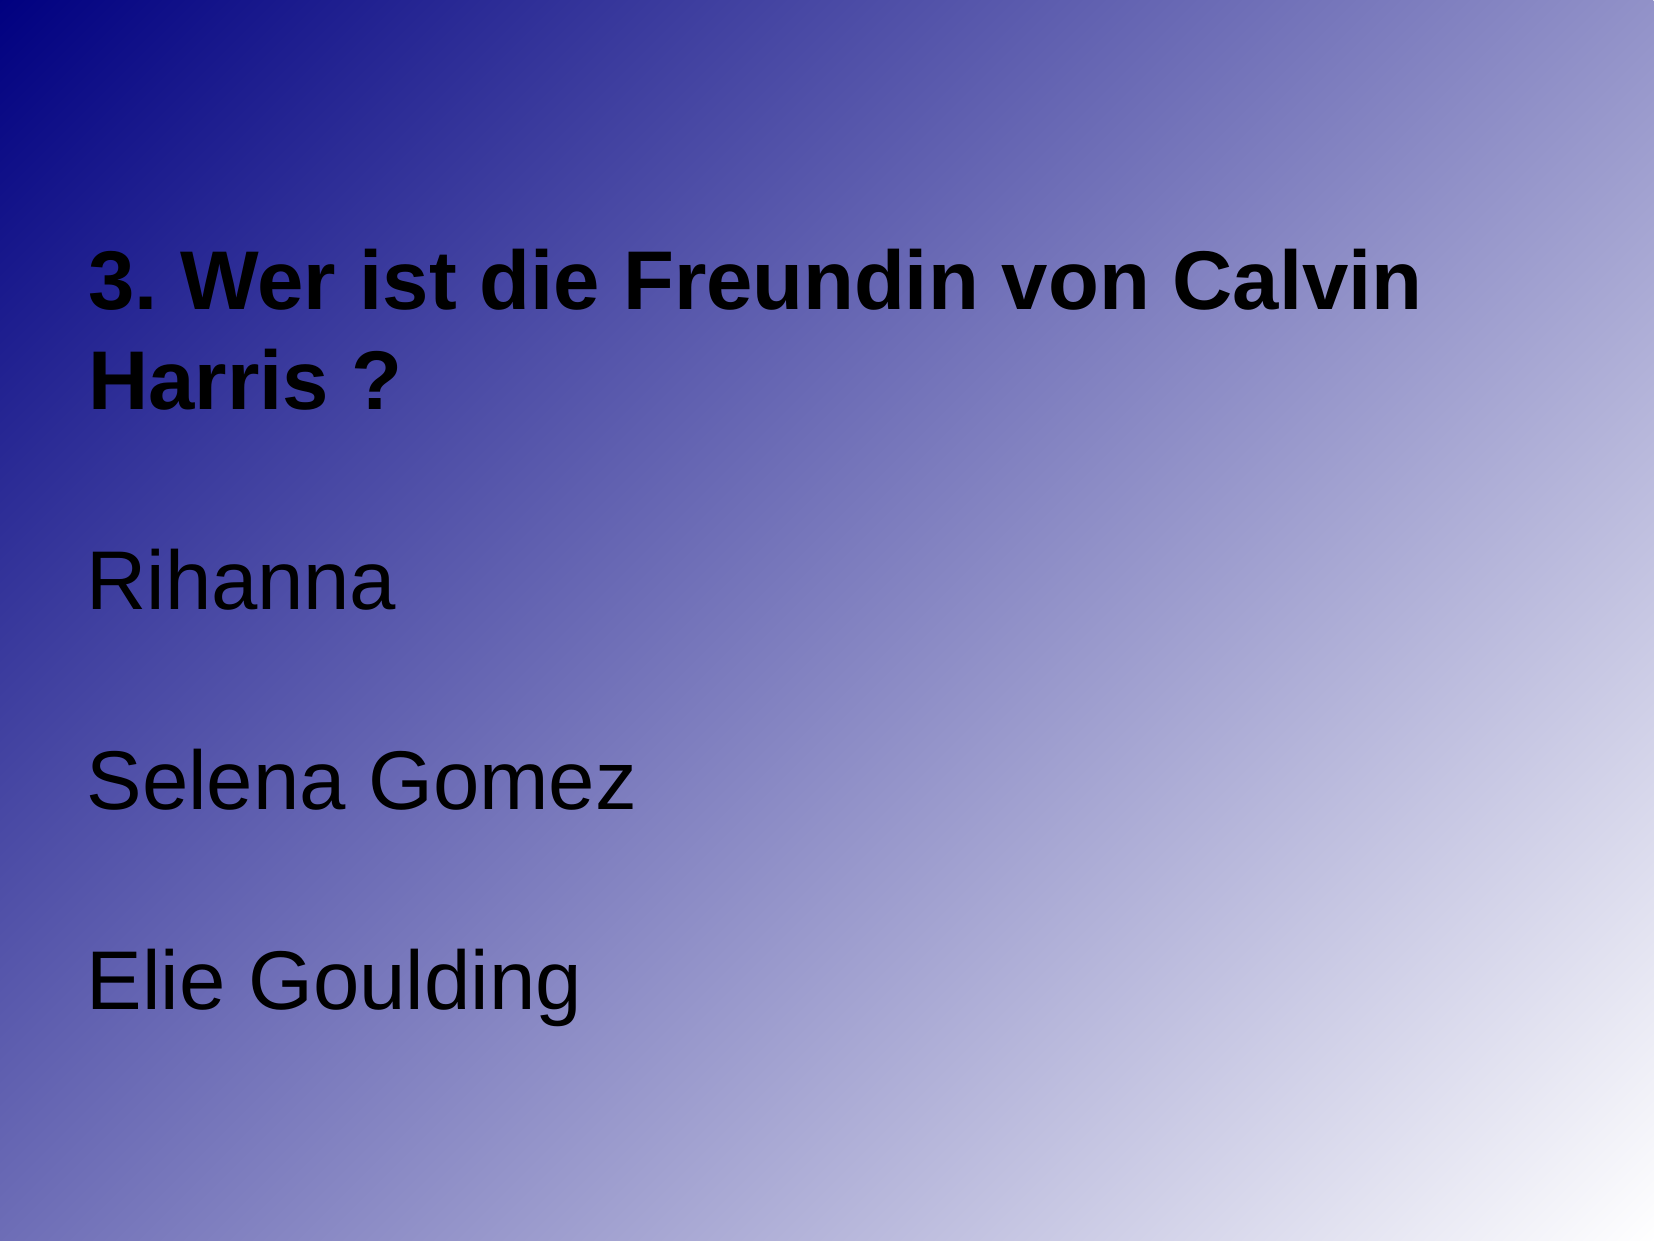

3. Wer ist die Freundin von Calvin Harris ?
Rihanna
Selena Gomez
Elie Goulding